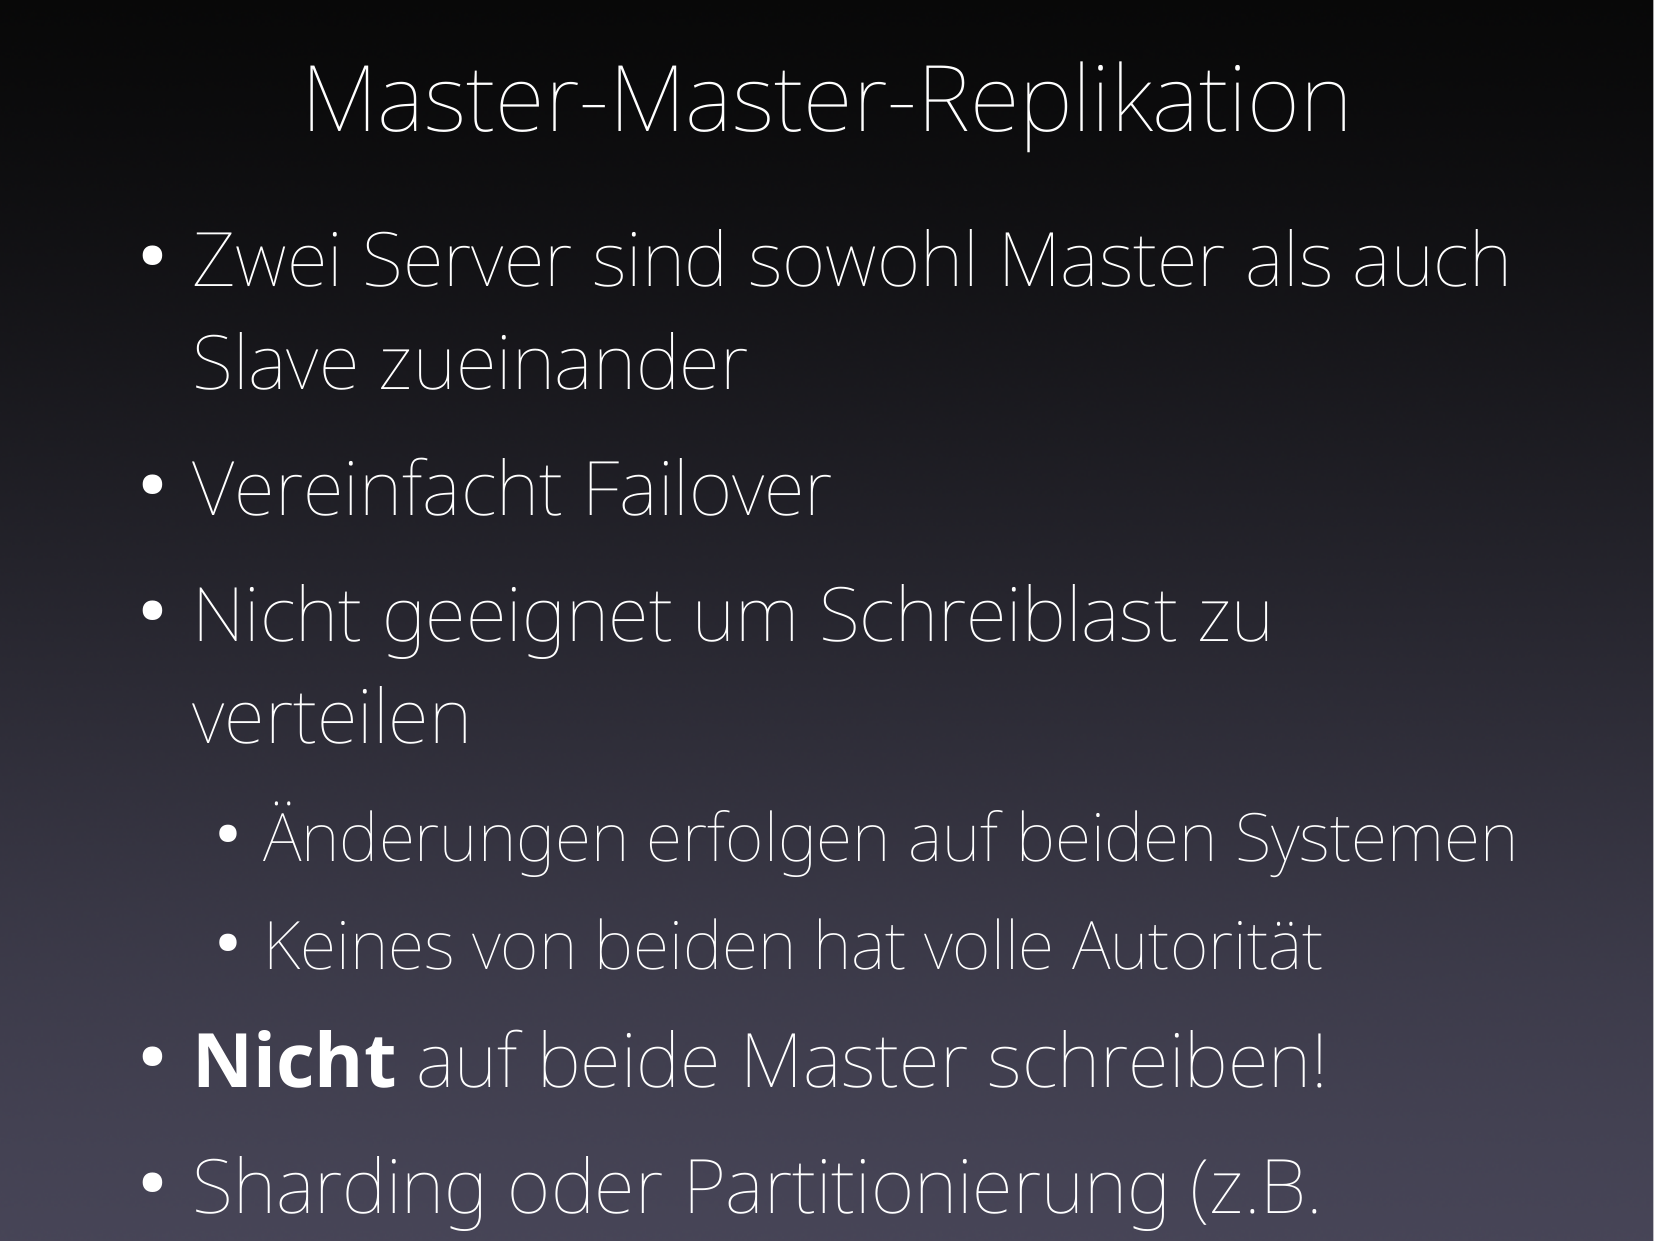

# Master-Master-Replikation
Zwei Server sind sowohl Master als auch Slave zueinander
Vereinfacht Failover
Nicht geeignet um Schreiblast zu verteilen
Änderungen erfolgen auf beiden Systemen
Keines von beiden hat volle Autorität
Nicht auf beide Master schreiben!
Sharding oder Partitionierung (z.B. MySQL Proxy) eignen sich besser